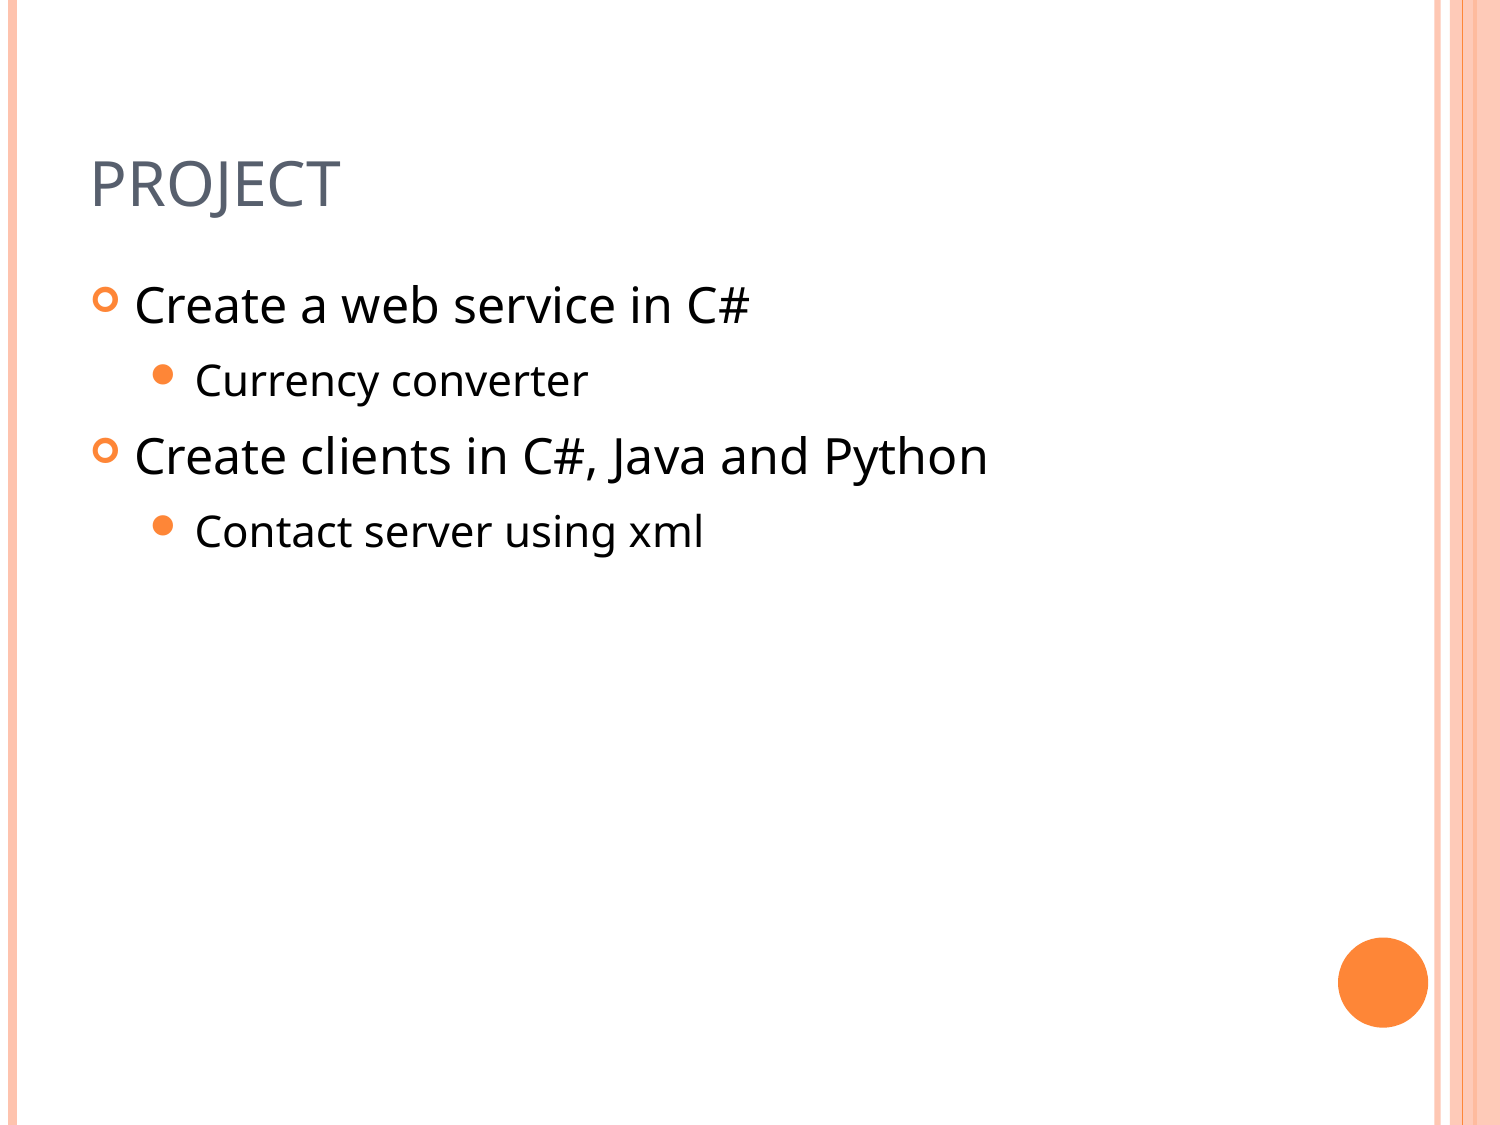

# PROJECT
Create a web service in C#
Currency converter
Create clients in C#, Java and Python
Contact server using xml